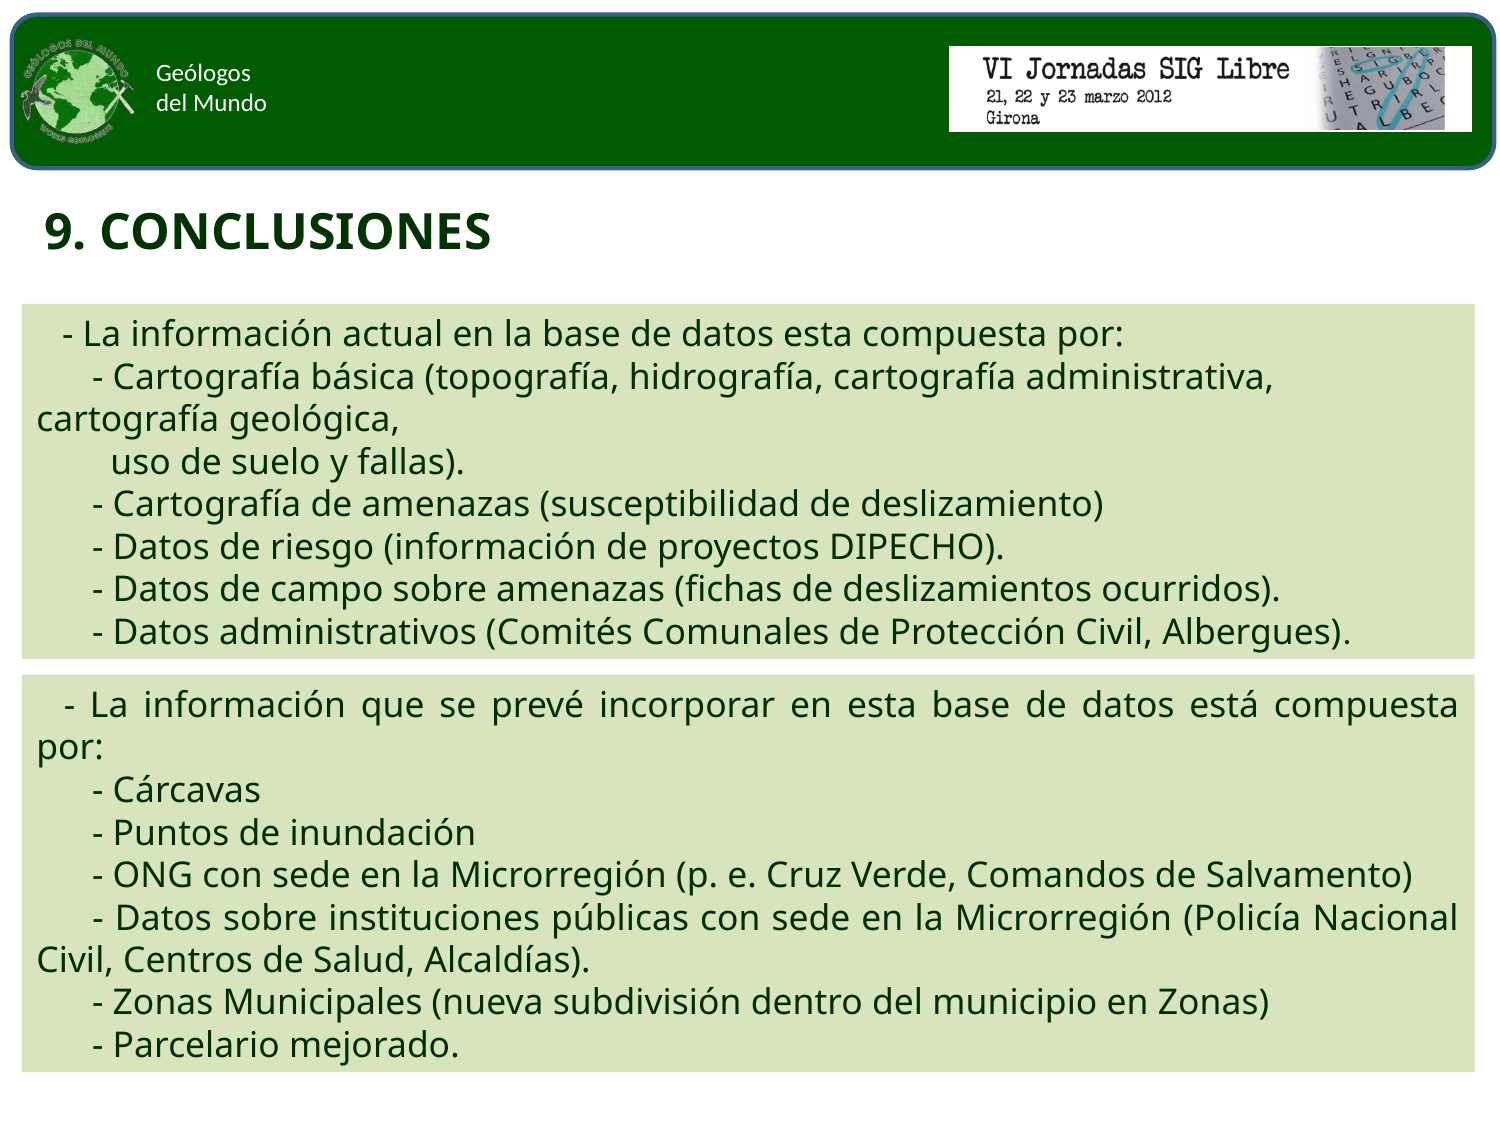

Geólogos
del Mundo
9. CONCLUSIONES
- La información actual en la base de datos esta compuesta por:
 - Cartografía básica (topografía, hidrografía, cartografía administrativa, cartografía geológica,
 uso de suelo y fallas).
 - Cartografía de amenazas (susceptibilidad de deslizamiento)
 - Datos de riesgo (información de proyectos DIPECHO).
 - Datos de campo sobre amenazas (fichas de deslizamientos ocurridos).
 - Datos administrativos (Comités Comunales de Protección Civil, Albergues).
- La información que se prevé incorporar en esta base de datos está compuesta por:
 - Cárcavas
 - Puntos de inundación
 - ONG con sede en la Microrregión (p. e. Cruz Verde, Comandos de Salvamento)
 - Datos sobre instituciones públicas con sede en la Microrregión (Policía Nacional Civil, Centros de Salud, Alcaldías).
 - Zonas Municipales (nueva subdivisión dentro del municipio en Zonas)
 - Parcelario mejorado.